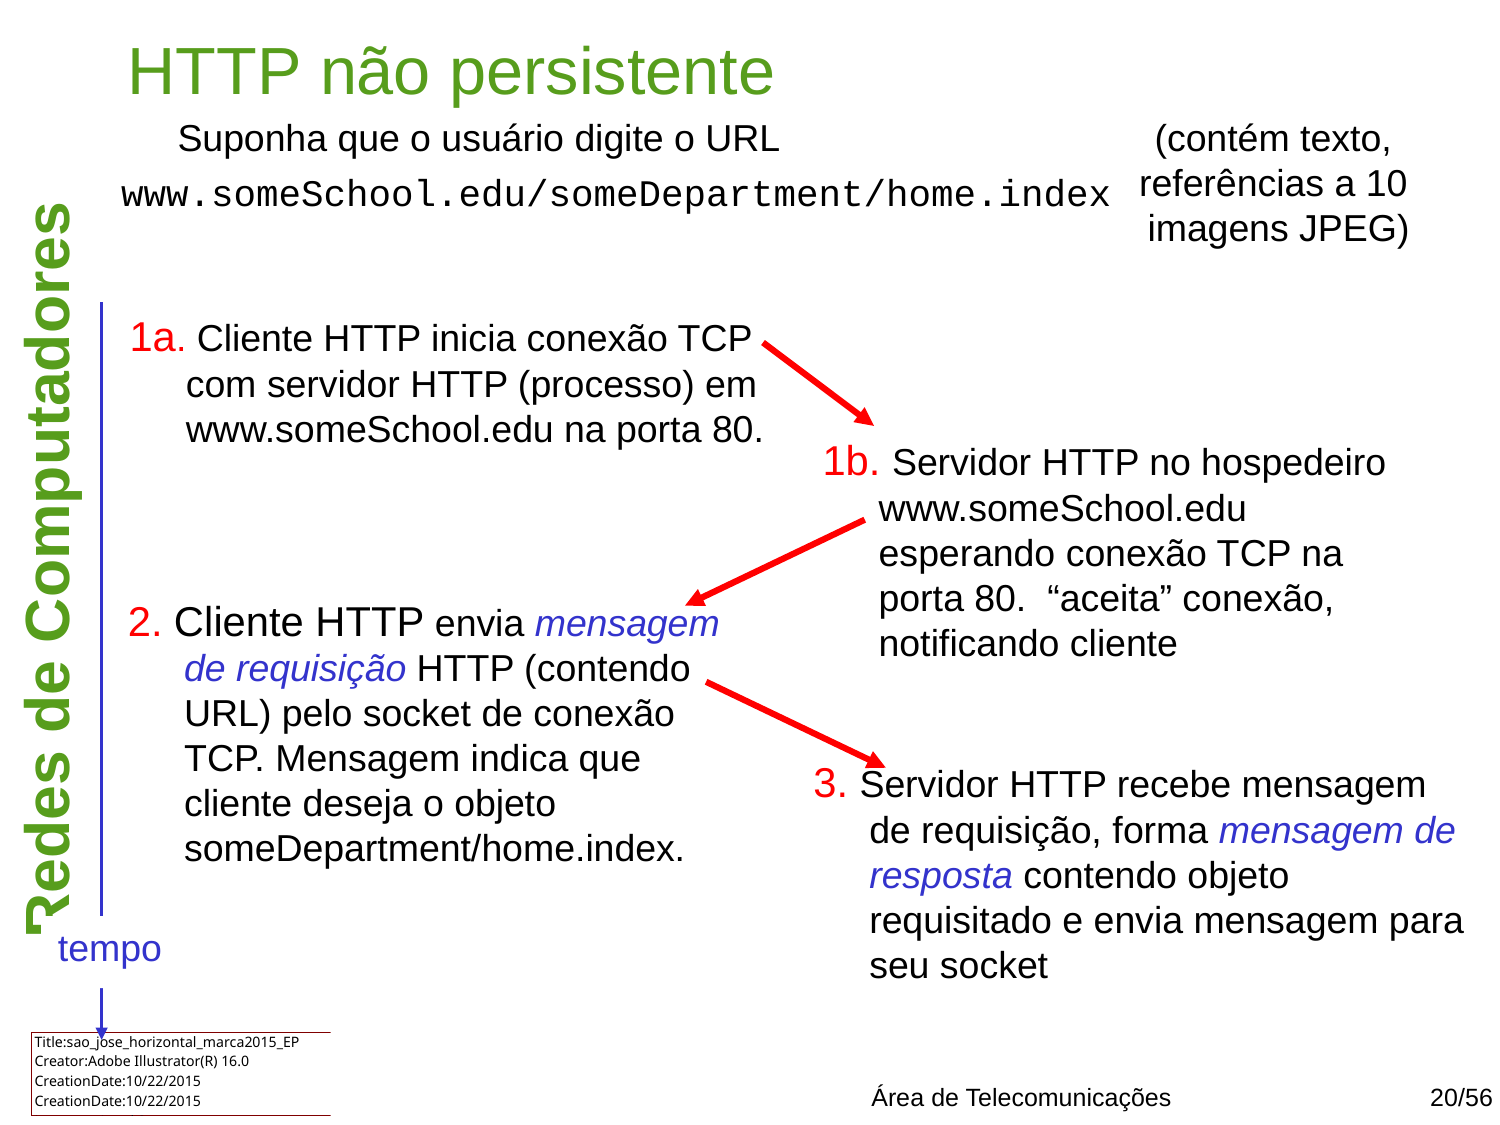

# HTTP não persistente
	Suponha que o usuário digite o URL
www.someSchool.edu/someDepartment/home.index
(contém texto,
referências a 10
imagens JPEG)
1a. Cliente HTTP inicia conexão TCP com servidor HTTP (processo) em www.someSchool.edu na porta 80.
1b. Servidor HTTP no hospedeiro www.someSchool.edu esperando conexão TCP na porta 80. “aceita” conexão, notificando cliente
2. Cliente HTTP envia mensagem de requisição HTTP (contendo URL) pelo socket de conexão TCP. Mensagem indica que cliente deseja o objeto someDepartment/home.index.
3. Servidor HTTP recebe mensagem de requisição, forma mensagem de resposta contendo objeto requisitado e envia mensagem para seu socket
tempo